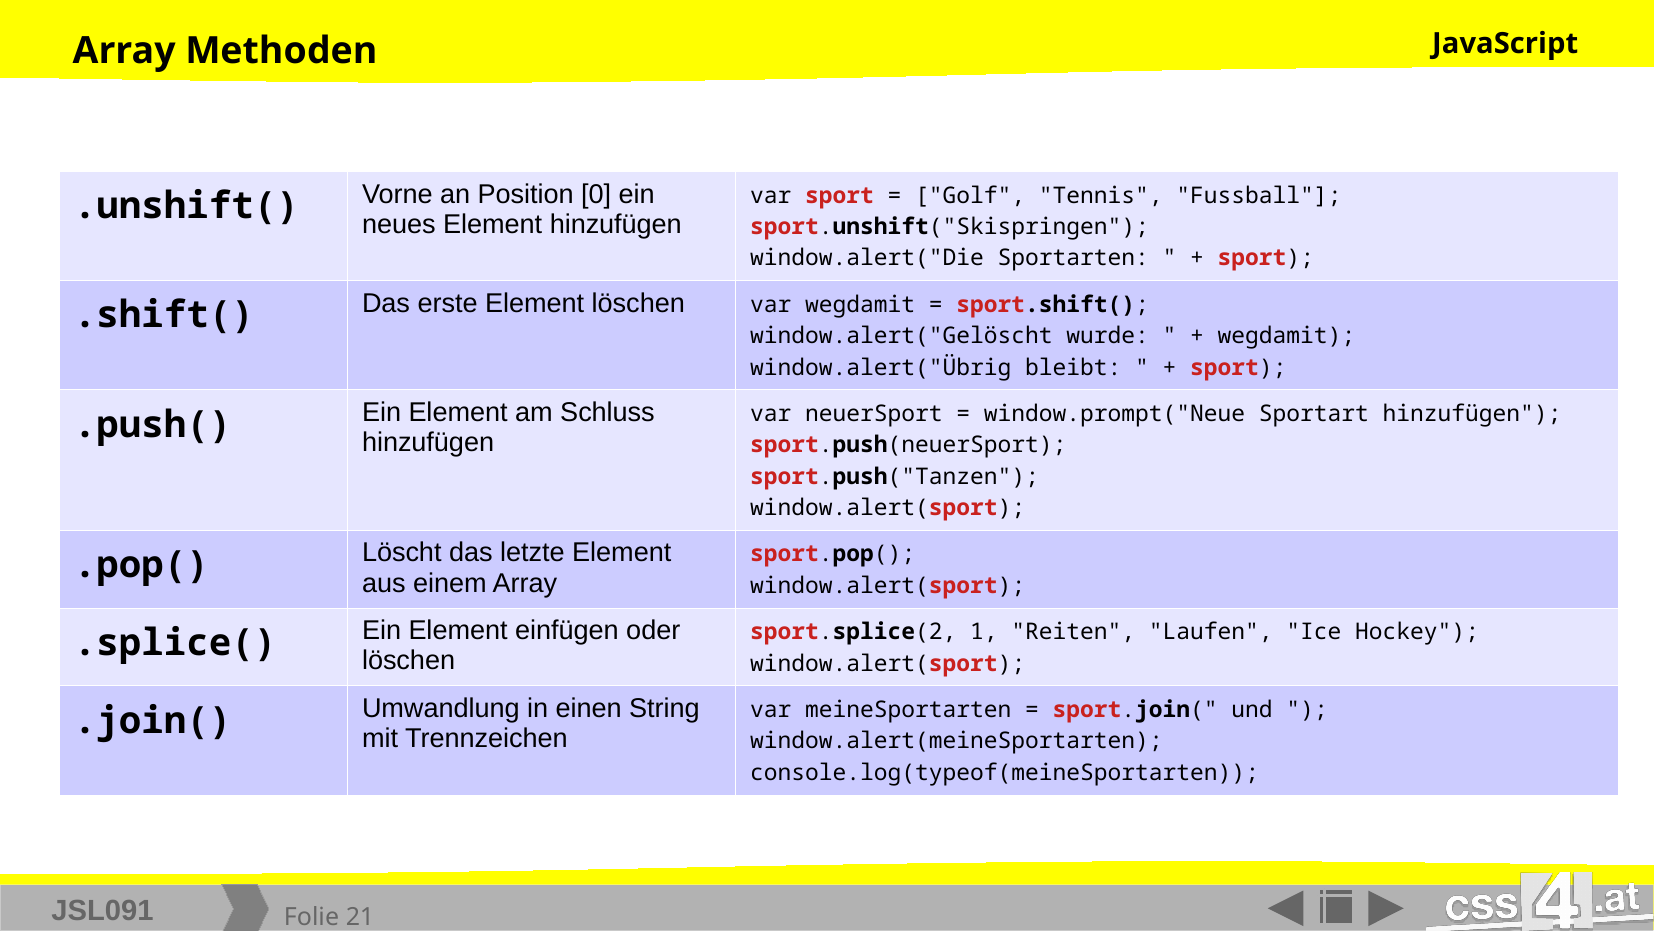

JavaScript
Array Methoden
| .unshift() | Vorne an Position [0] ein neues Element hinzufügen | var sport = ["Golf", "Tennis", "Fussball"]; sport.unshift("Skispringen"); window.alert("Die Sportarten: " + sport); |
| --- | --- | --- |
| .shift() | Das erste Element löschen | var wegdamit = sport.shift(); window.alert("Gelöscht wurde: " + wegdamit); window.alert("Übrig bleibt: " + sport); |
| .push() | Ein Element am Schluss hinzufügen | var neuerSport = window.prompt("Neue Sportart hinzufügen"); sport.push(neuerSport); sport.push("Tanzen"); window.alert(sport); |
| .pop() | Löscht das letzte Element aus einem Array | sport.pop(); window.alert(sport); |
| .splice() | Ein Element einfügen oder löschen | sport.splice(2, 1, "Reiten", "Laufen", "Ice Hockey"); window.alert(sport); |
| .join() | Umwandlung in einen String mit Trennzeichen | var meineSportarten = sport.join(" und "); window.alert(meineSportarten); console.log(typeof(meineSportarten)); |
JSL091
Folie